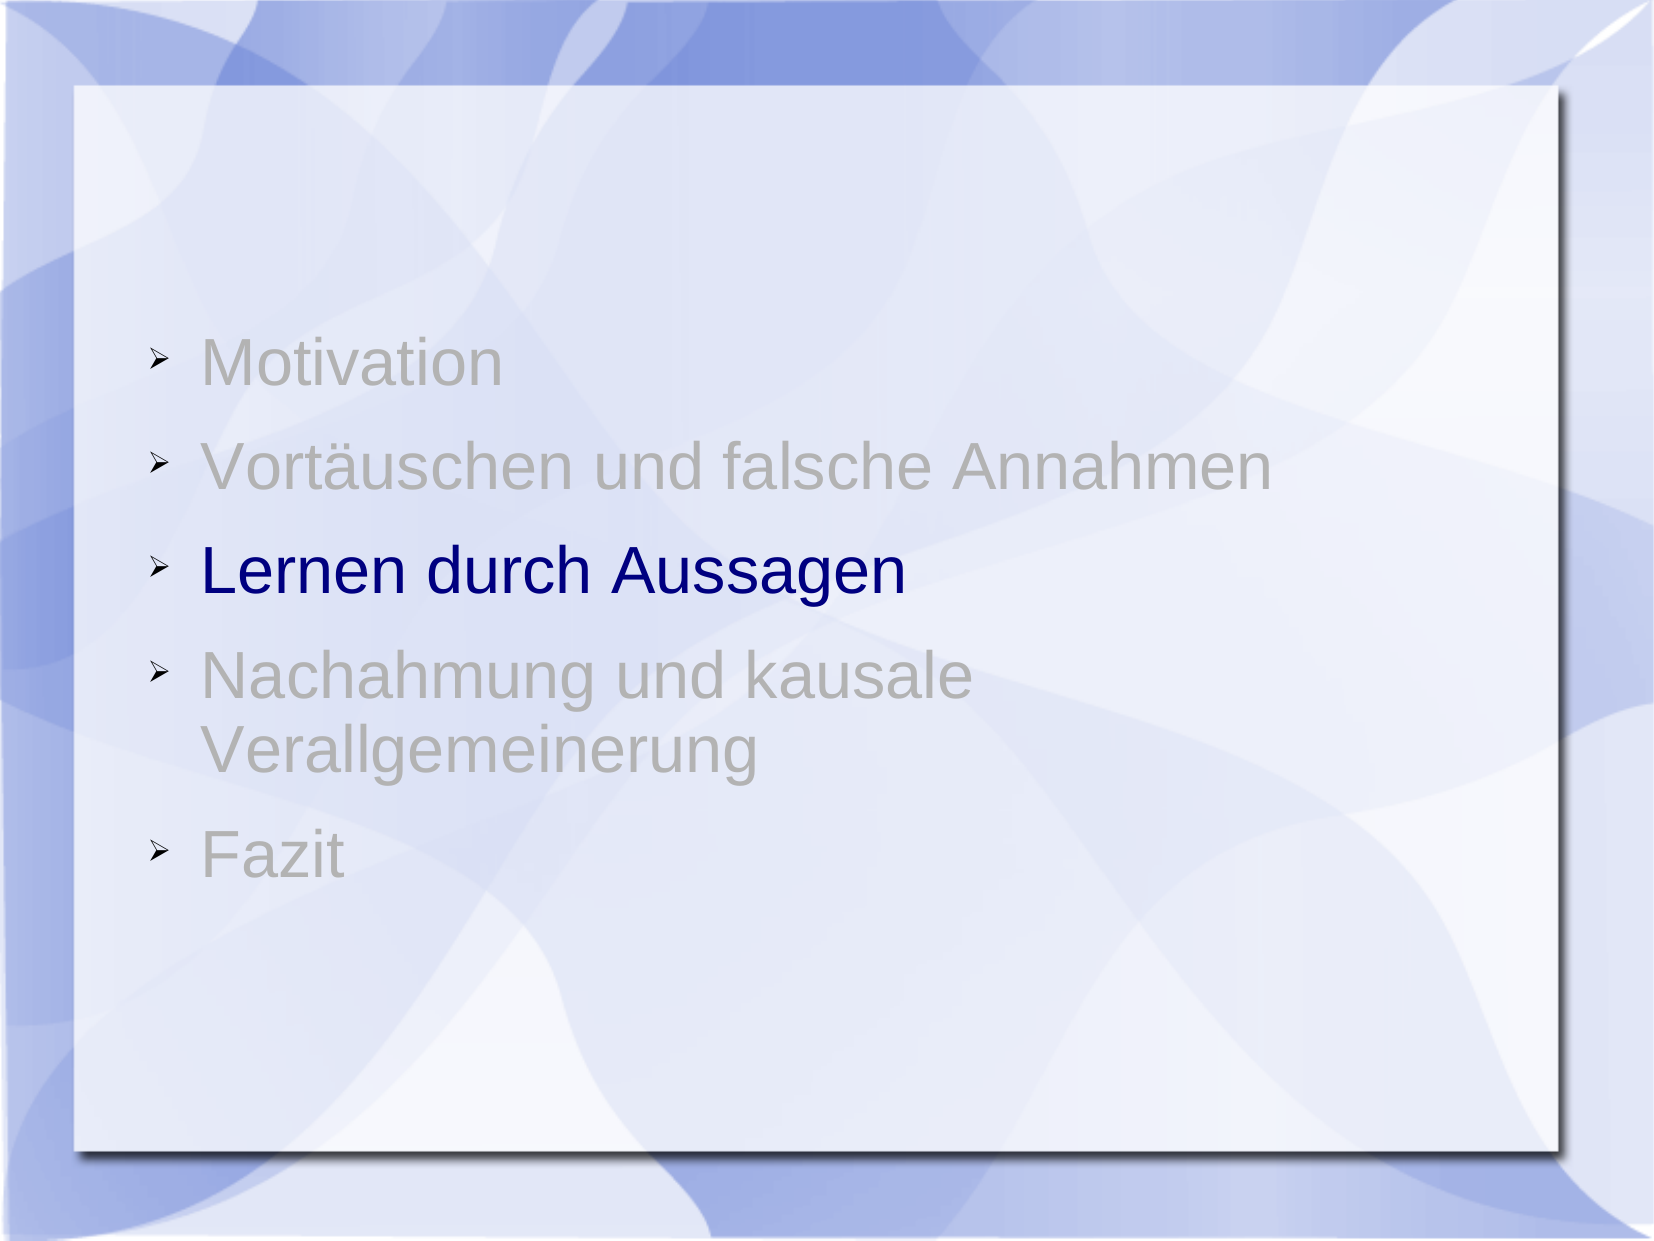

#
Motivation
Vortäuschen und falsche Annahmen
Lernen durch Aussagen
Nachahmung und kausale Verallgemeinerung
Fazit